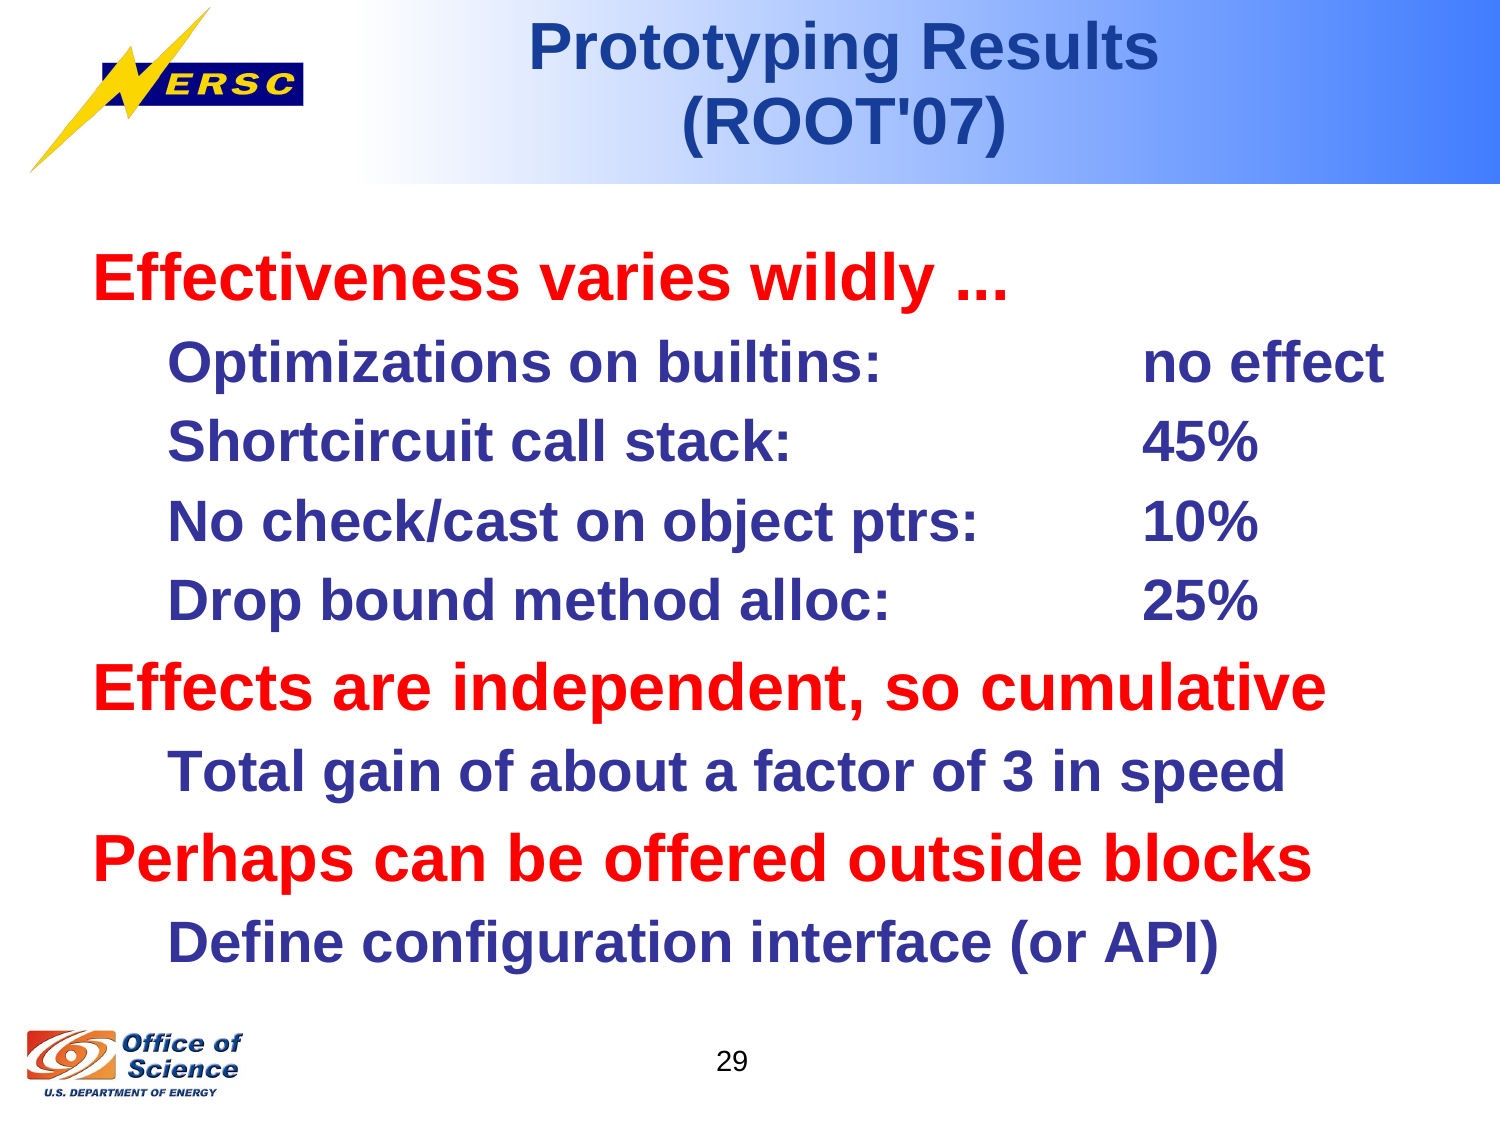

# Prototyping Results (ROOT'07)
Effectiveness varies wildly ...
Optimizations on builtins: 		no effect
Shortcircuit call stack:			45%
No check/cast on object ptrs: 	10%
Drop bound method alloc:		25%
Effects are independent, so cumulative
Total gain of about a factor of 3 in speed
Perhaps can be offered outside blocks
Define configuration interface (or API)